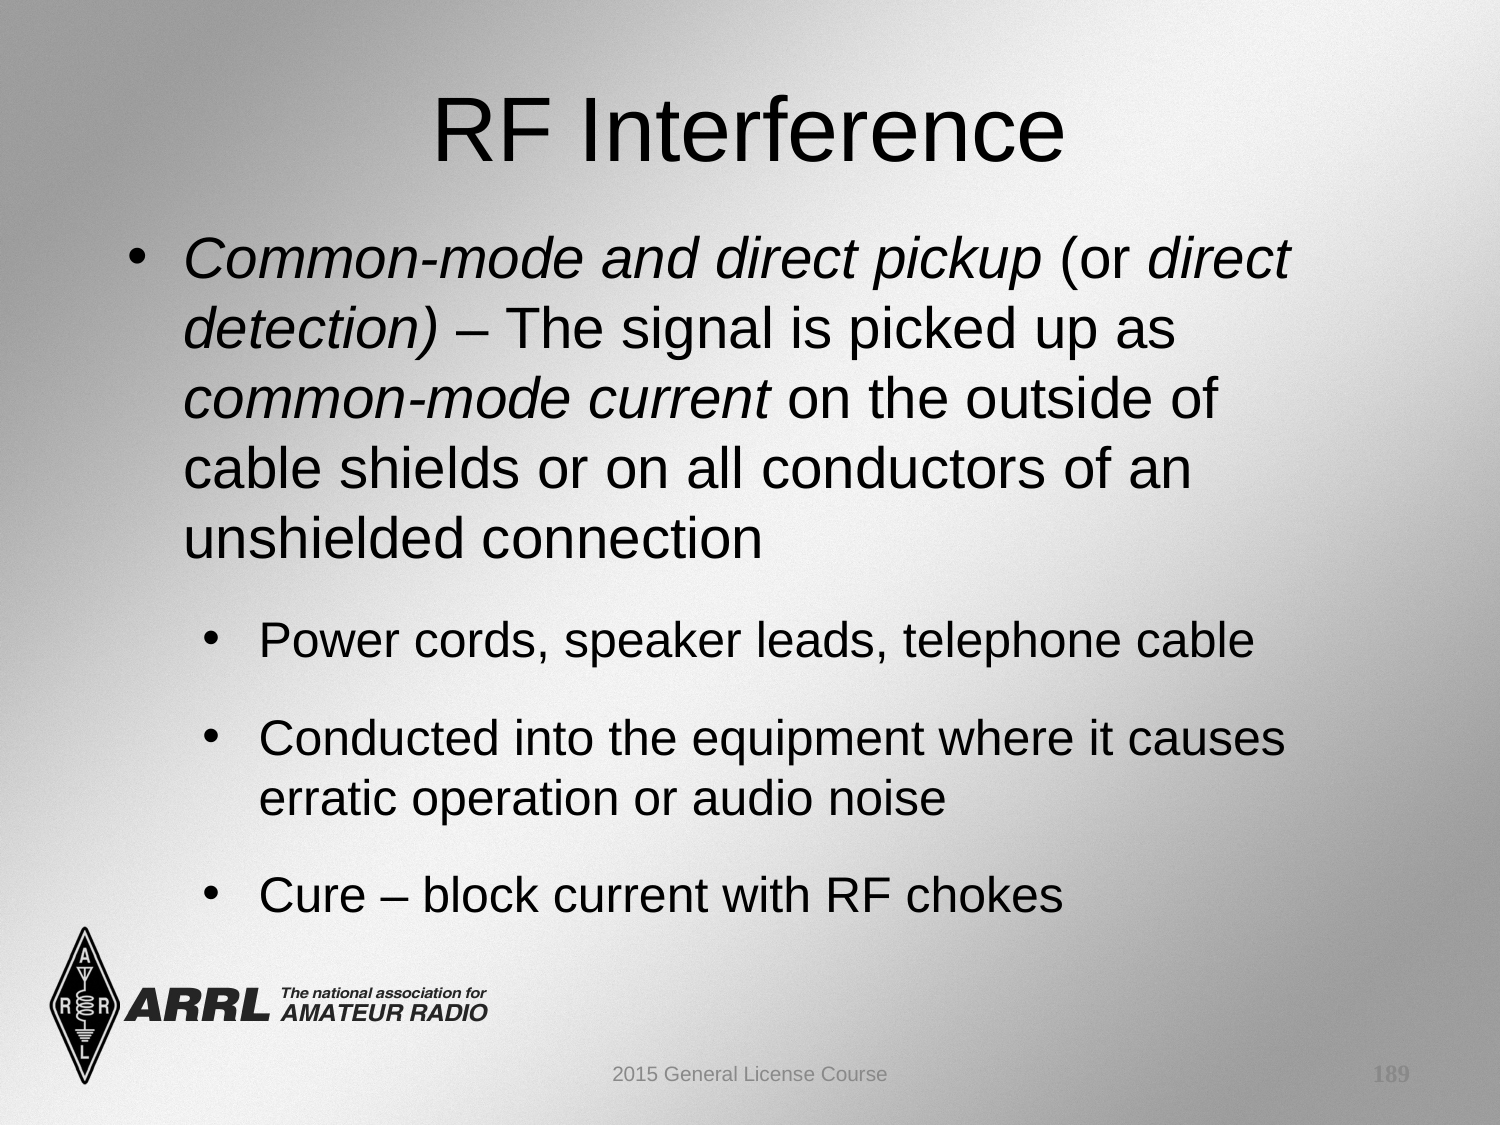

RF Interference
Common-mode and direct pickup (or direct detection) – The signal is picked up as common-mode current on the outside of cable shields or on all conductors of an unshielded connection
Power cords, speaker leads, telephone cable
Conducted into the equipment where it causes erratic operation or audio noise
Cure – block current with RF chokes
2015 General License Course